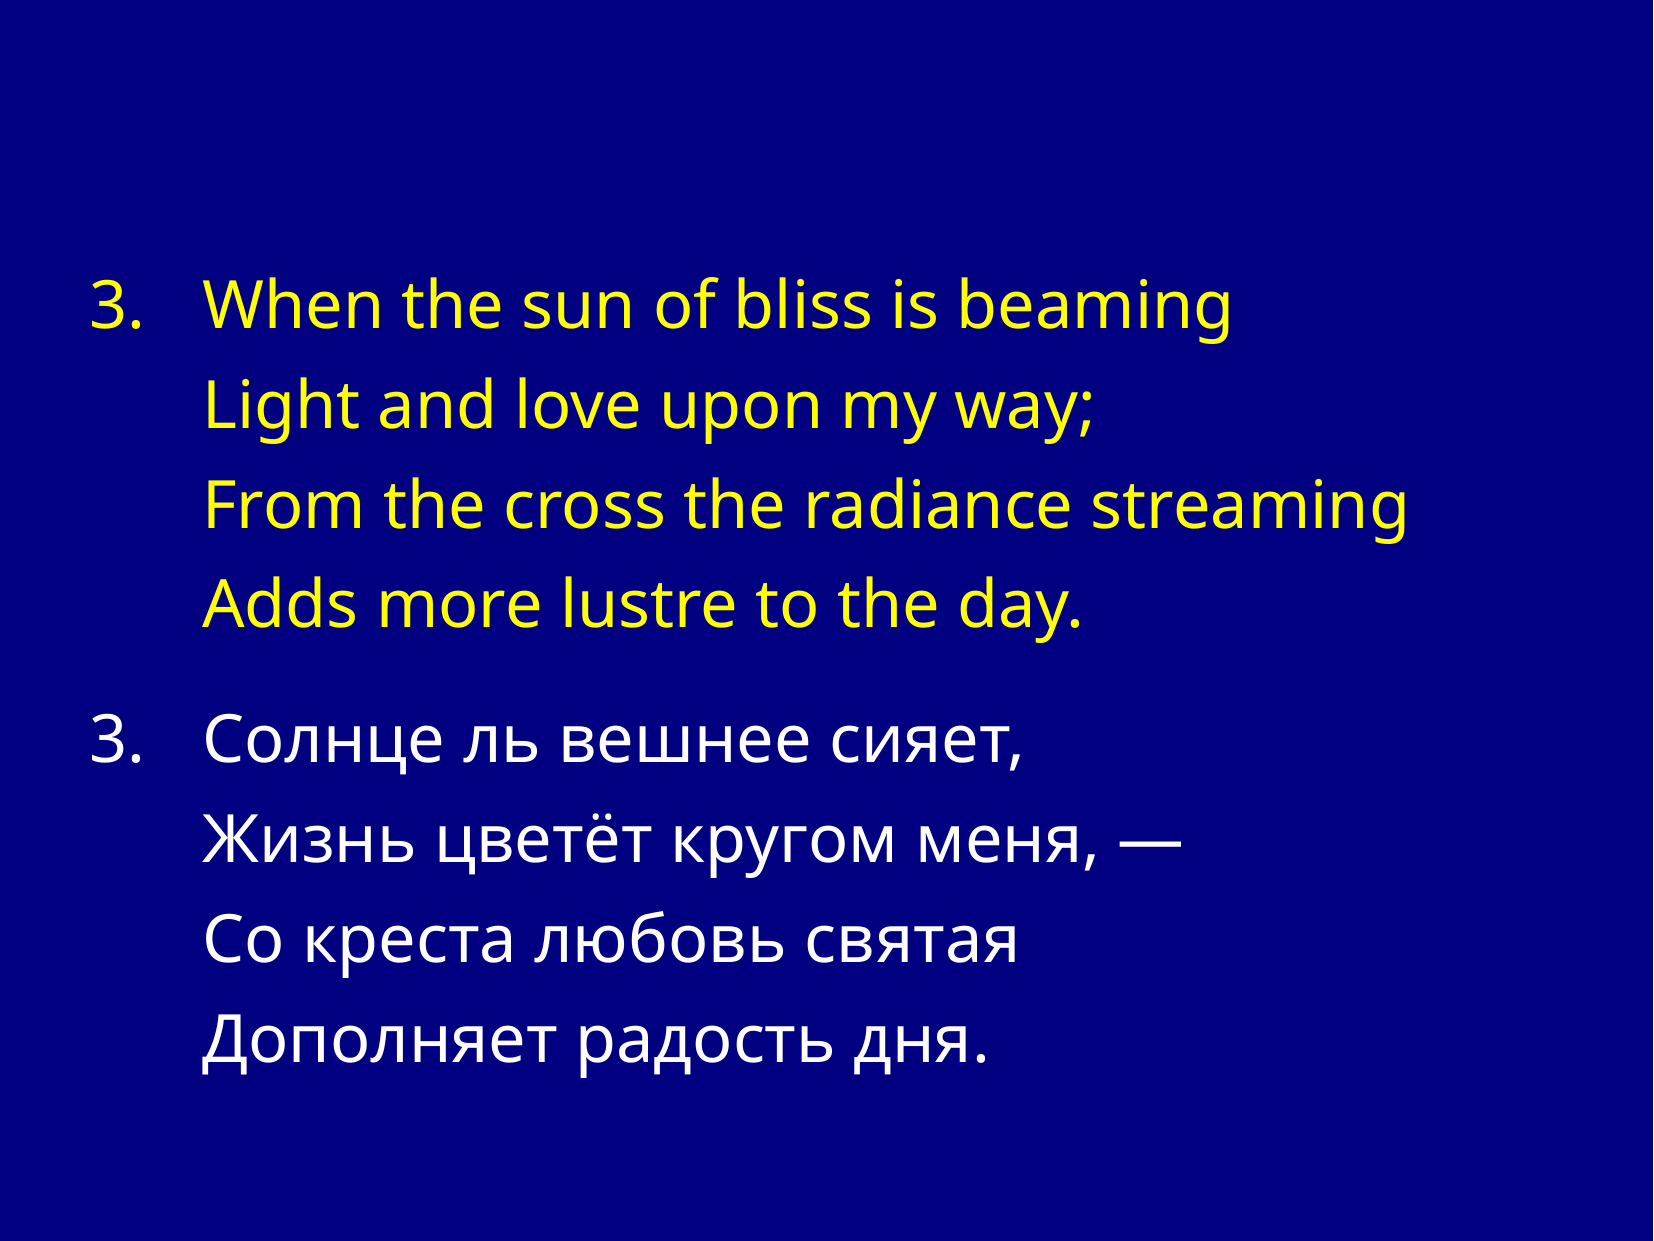

3.	When the sun of bliss is beaming
	Light and love upon my way;
	From the cross the radiance streaming
	Adds more lustre to the day.
3.	Солнце ль вешнее сияет,
	Жизнь цветёт кругом меня, —
	Со креста любовь святая
	Дополняет радость дня.